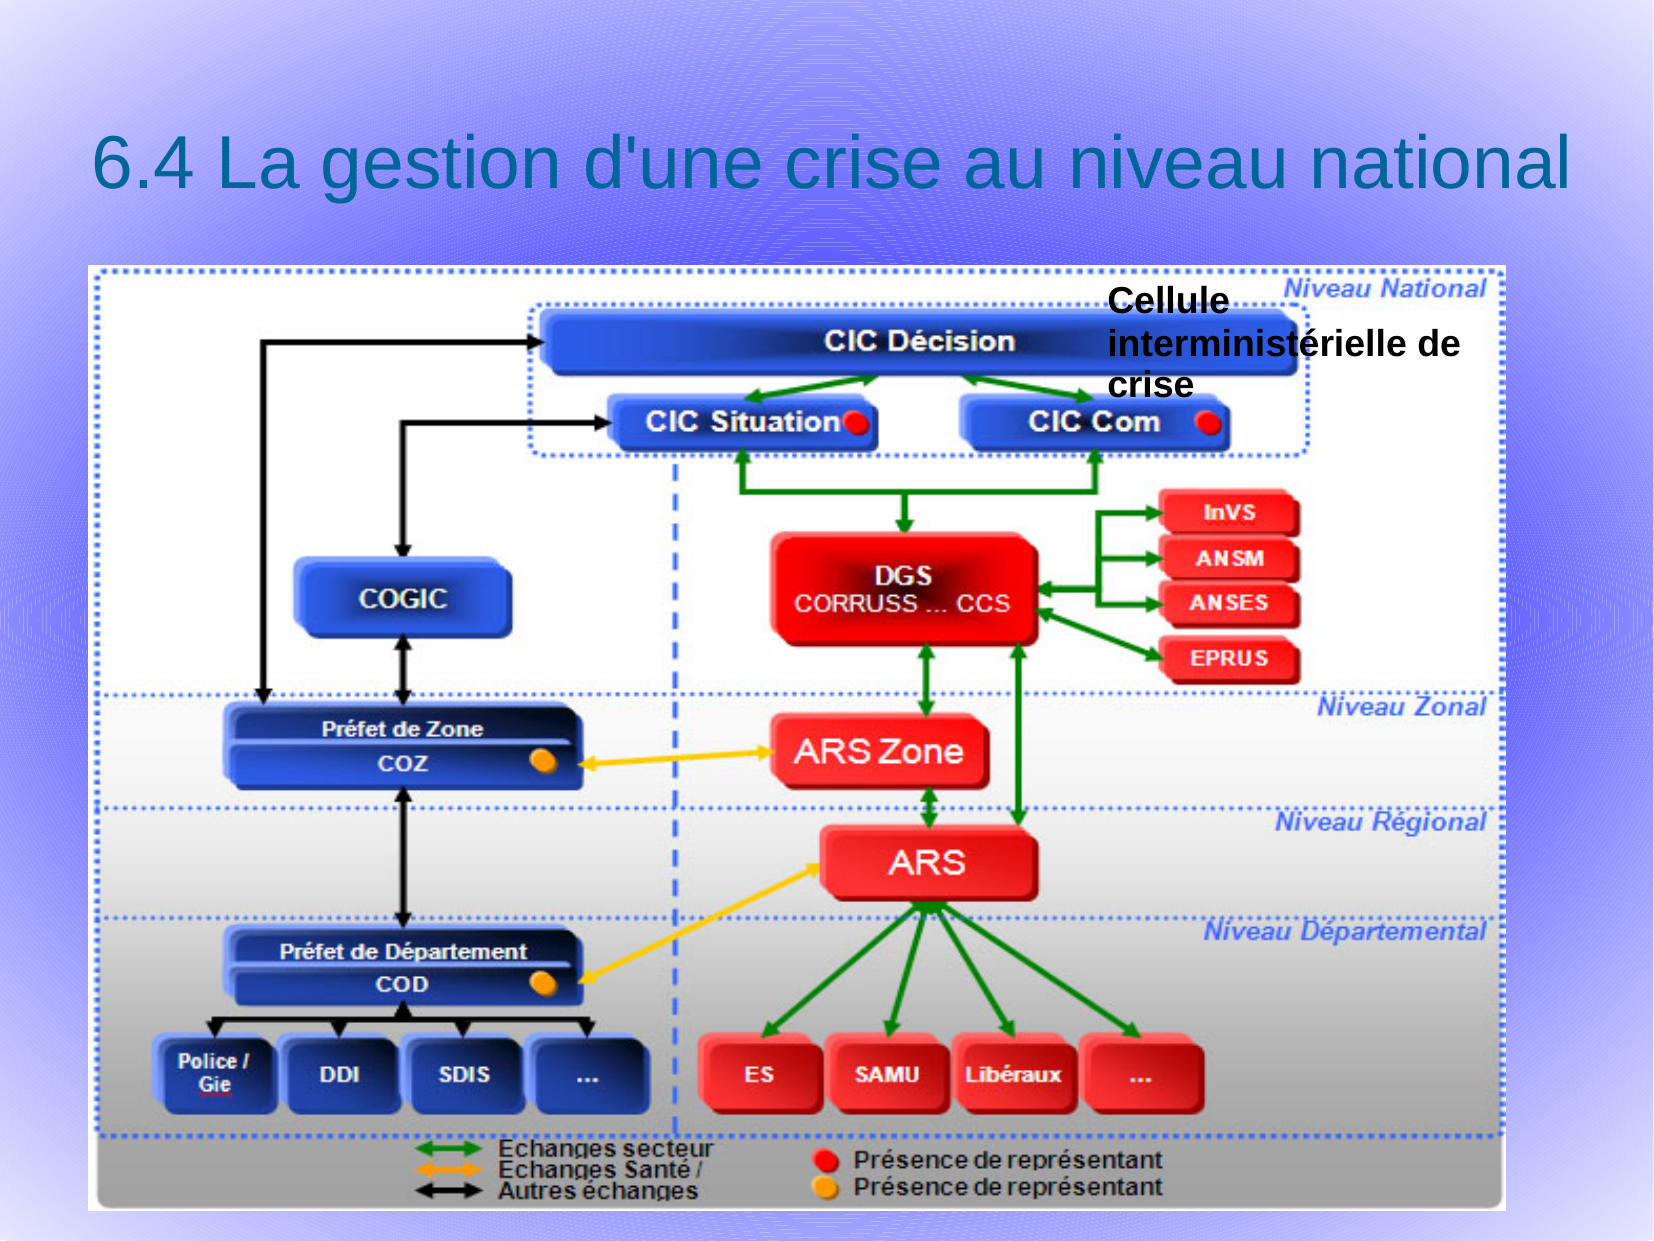

# 6.4 La gestion d'une crise au niveau national
Cellule interministérielle de crise